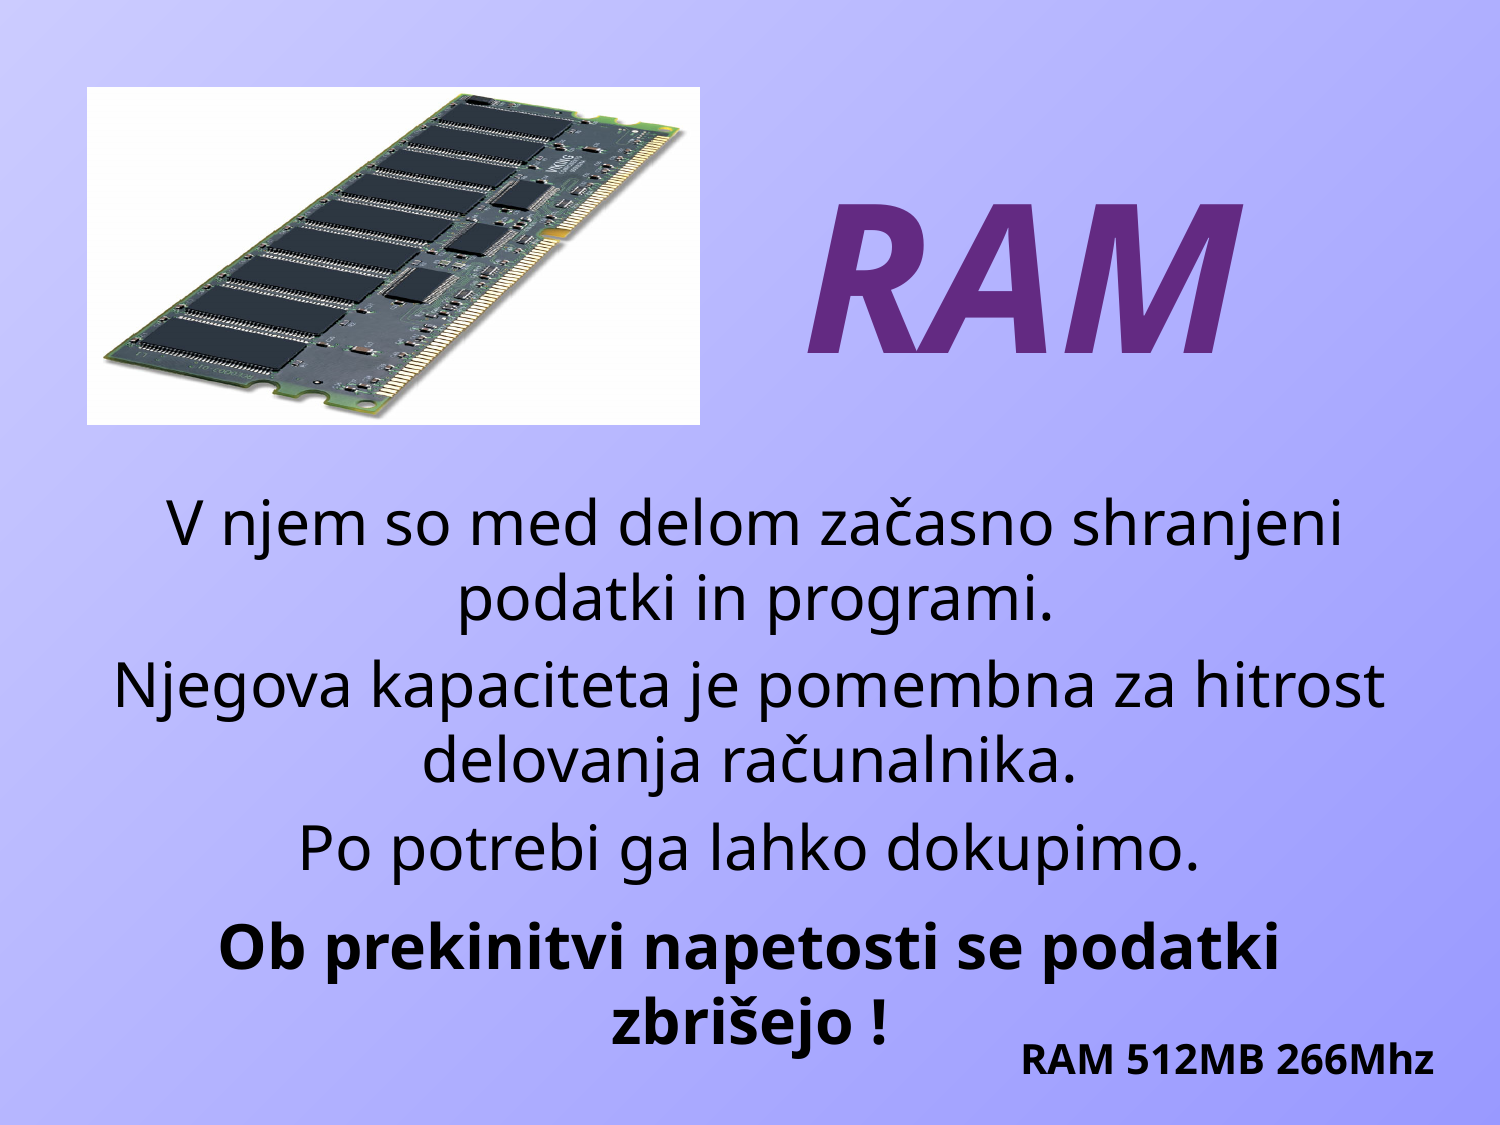

RAM
V njem so med delom začasno shranjeni podatki in programi.
Njegova kapaciteta je pomembna za hitrost delovanja računalnika.
Po potrebi ga lahko dokupimo.
Ob prekinitvi napetosti se podatki zbrišejo !
RAM 512MB 266Mhz